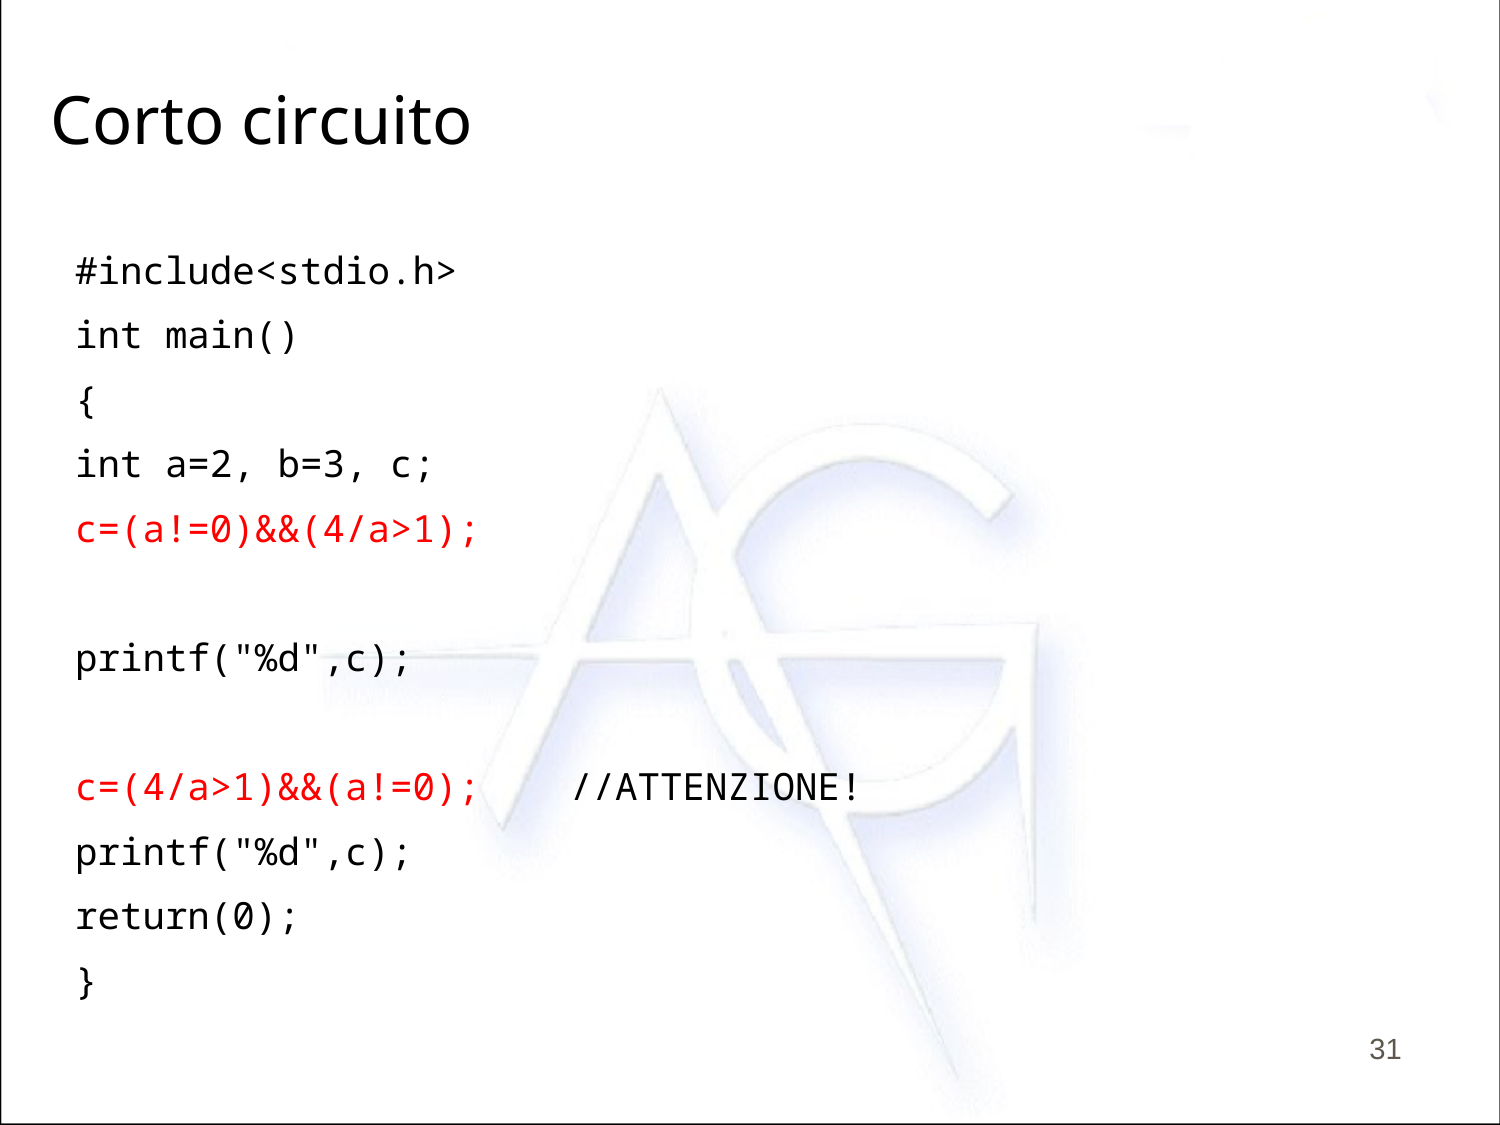

# Corto circuito
#include<stdio.h>
int main()
{
int a=2, b=3, c;
c=(a!=0)&&(4/a>1);
printf("%d",c);
c=(4/a>1)&&(a!=0); //ATTENZIONE!
printf("%d",c);
return(0);
}
31